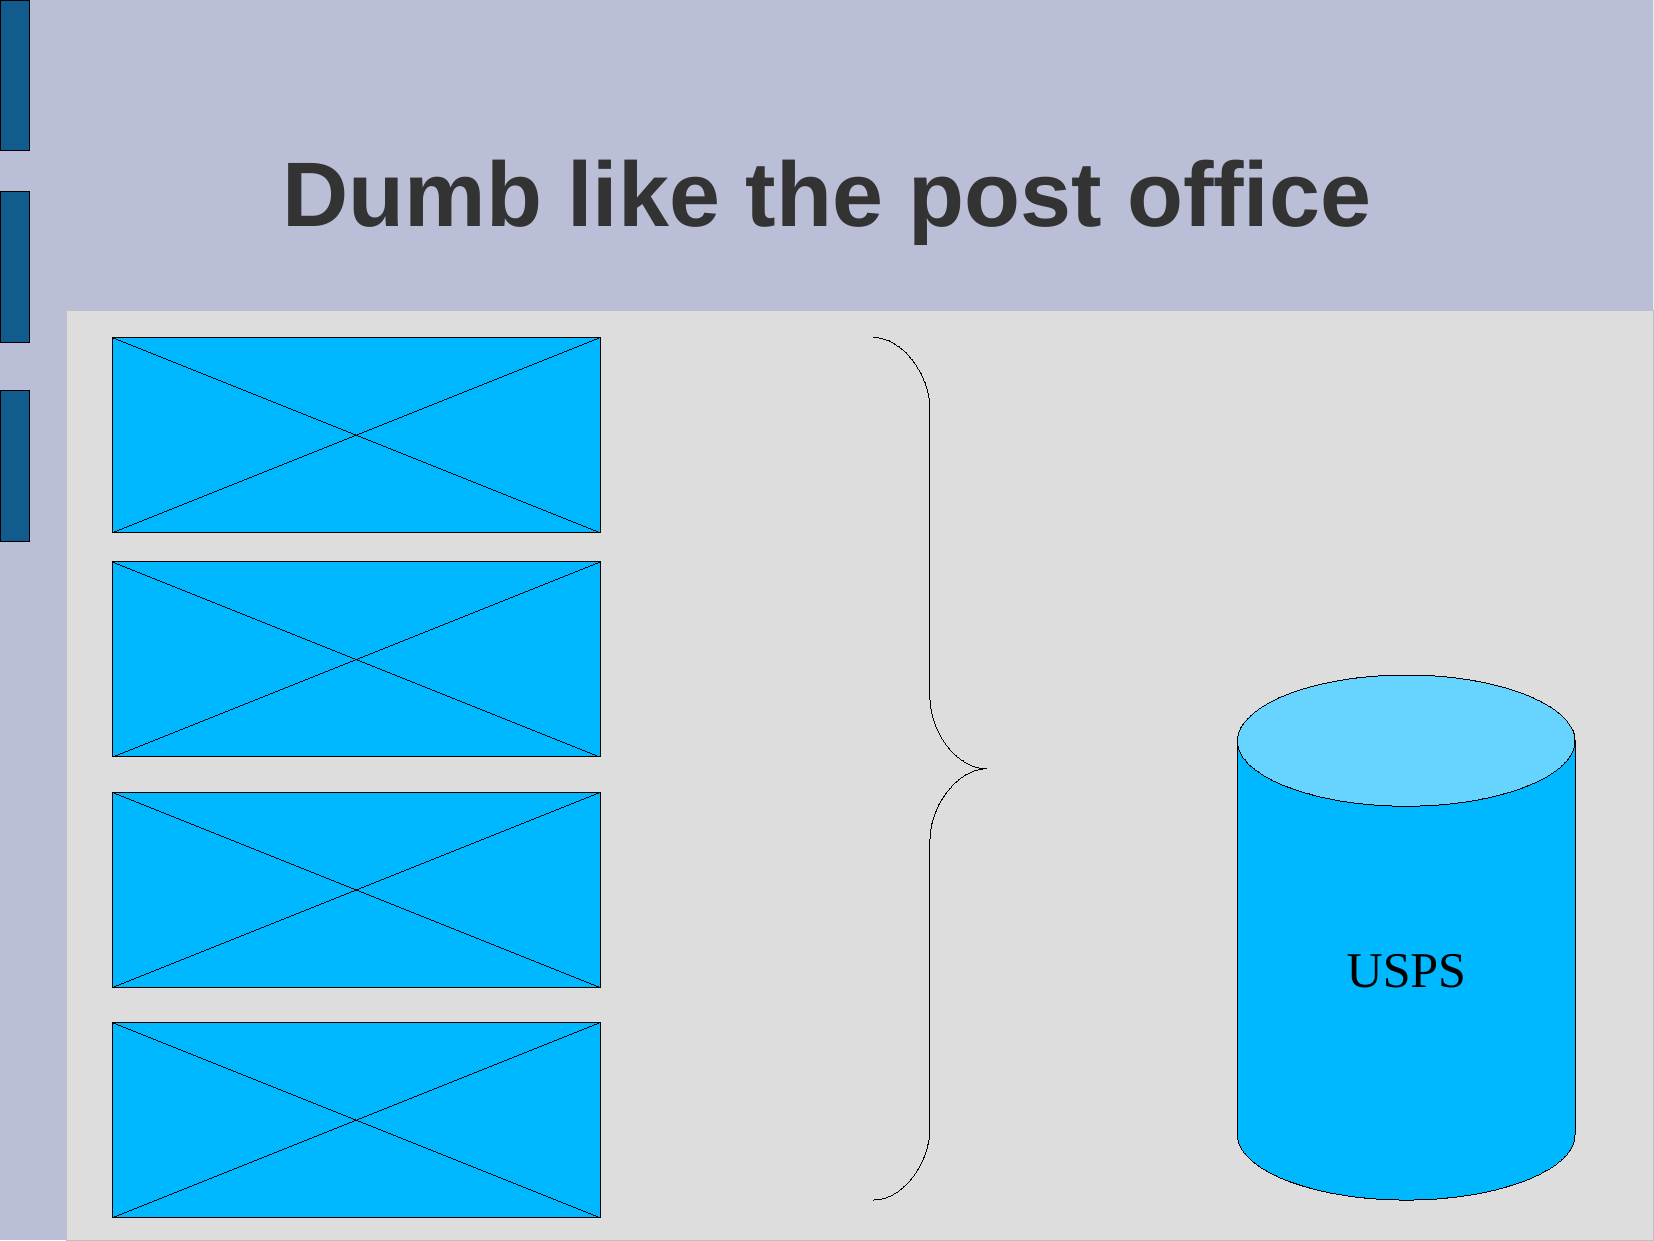

# Dumb like the post office
USPS